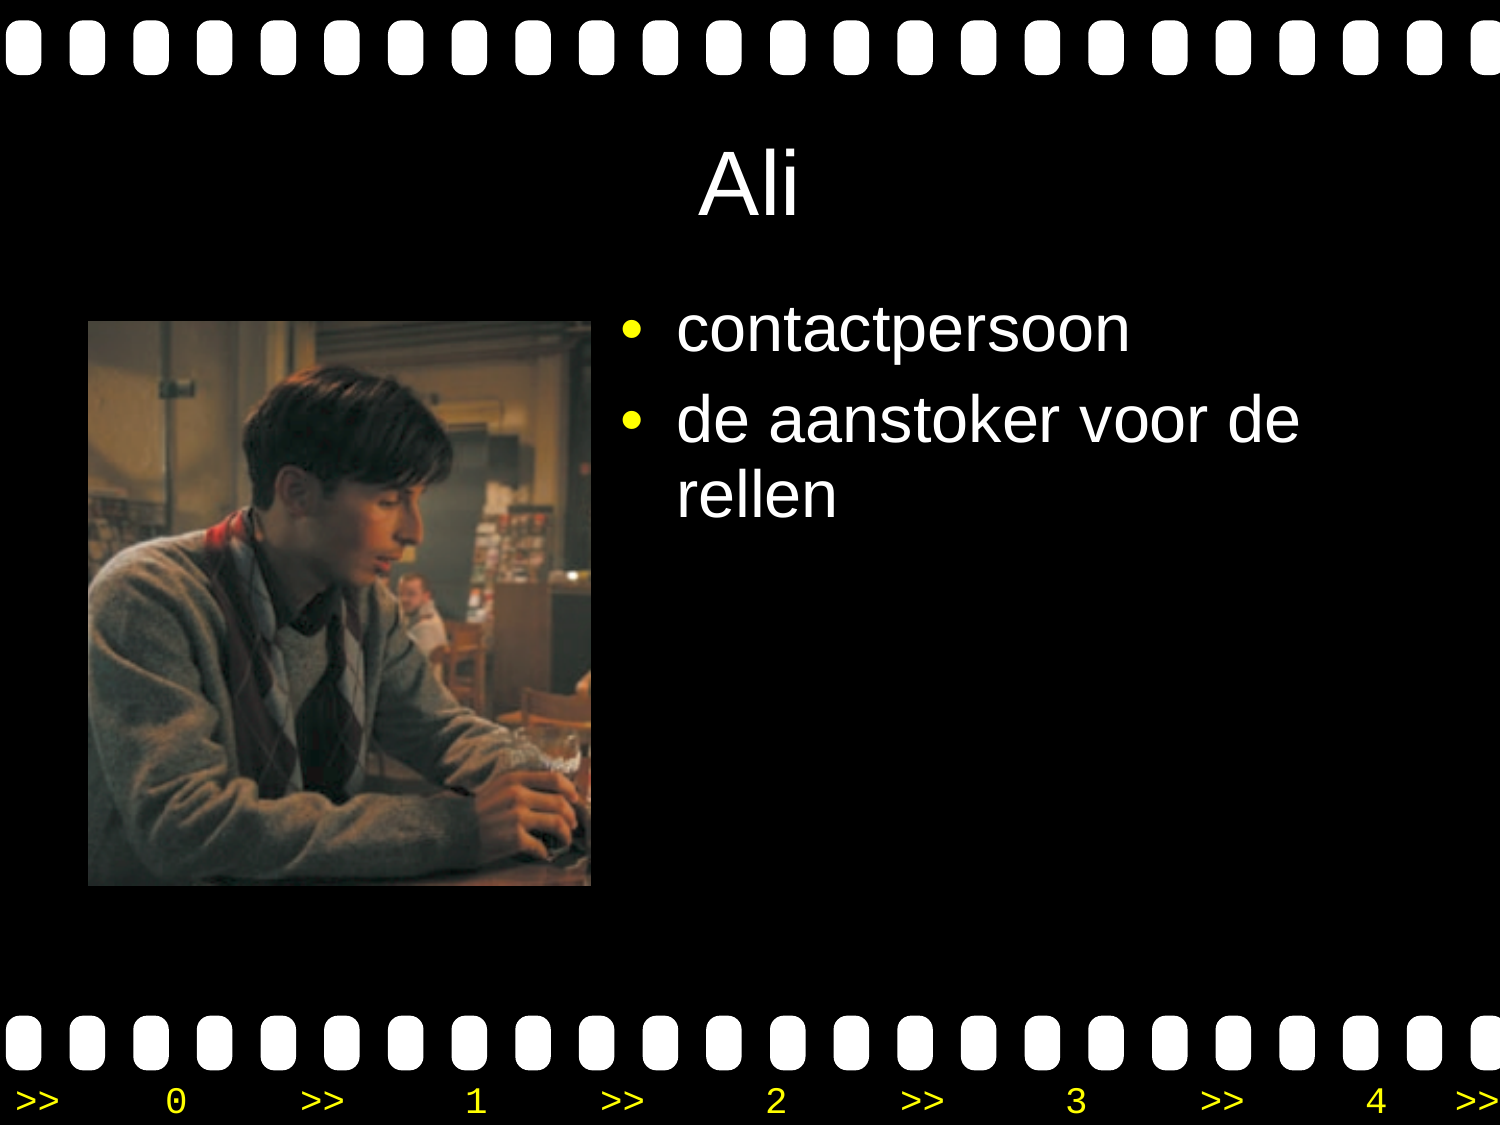

# Ali
contactpersoon
de aanstoker voor de rellen